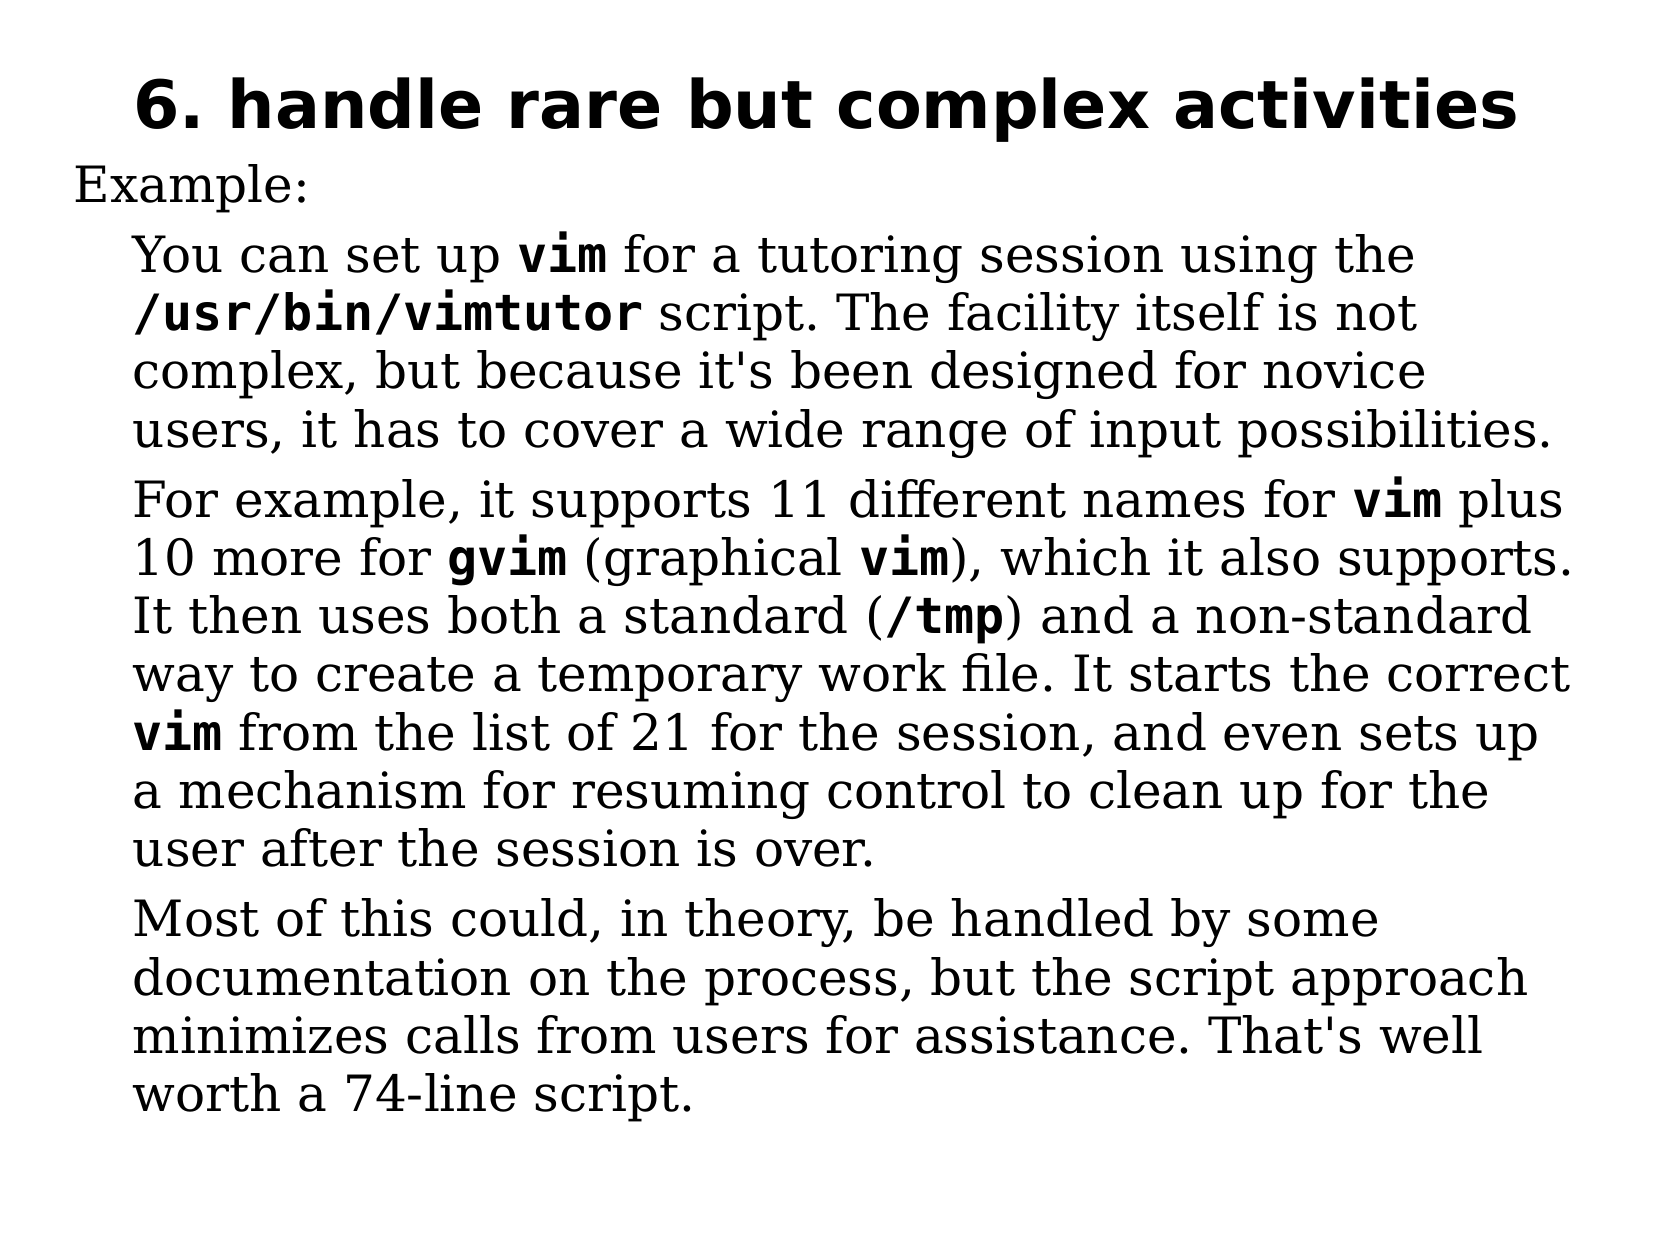

6. handle rare but complex activities
Example:
You can set up vim for a tutoring session using the /usr/bin/vimtutor script. The facility itself is not complex, but because it's been designed for novice users, it has to cover a wide range of input possibilities.
For example, it supports 11 different names for vim plus 10 more for gvim (graphical vim), which it also supports. It then uses both a standard (/tmp) and a non-standard way to create a temporary work file. It starts the correct vim from the list of 21 for the session, and even sets up a mechanism for resuming control to clean up for the user after the session is over.
Most of this could, in theory, be handled by some documentation on the process, but the script approach minimizes calls from users for assistance. That's well worth a 74-line script.